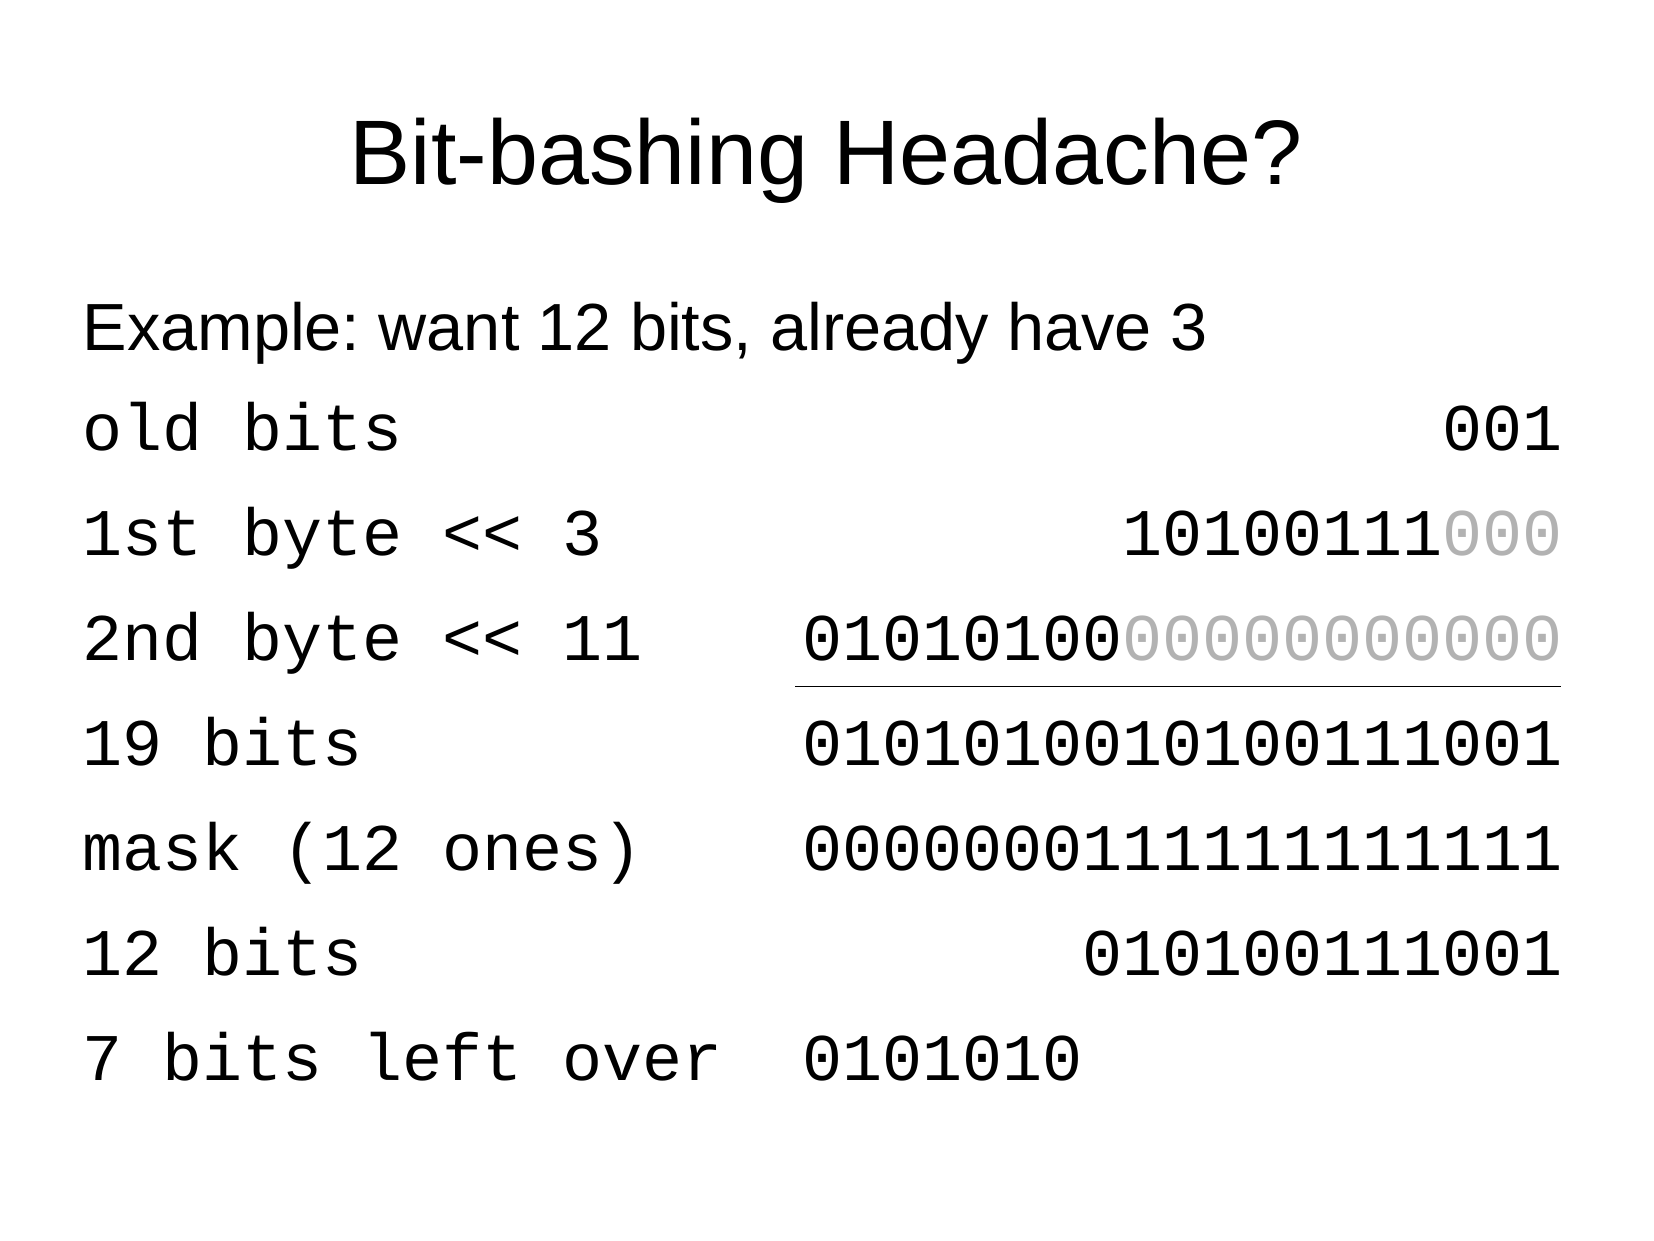

# Bit-bashing Headache?
Example: want 12 bits, already have 3
old bits 001
1st byte << 3 10100111000
2nd byte << 11 0101010000000000000
19 bits 0101010010100111001
mask (12 ones) 0000000111111111111
12 bits 010100111001
7 bits left over 0101010